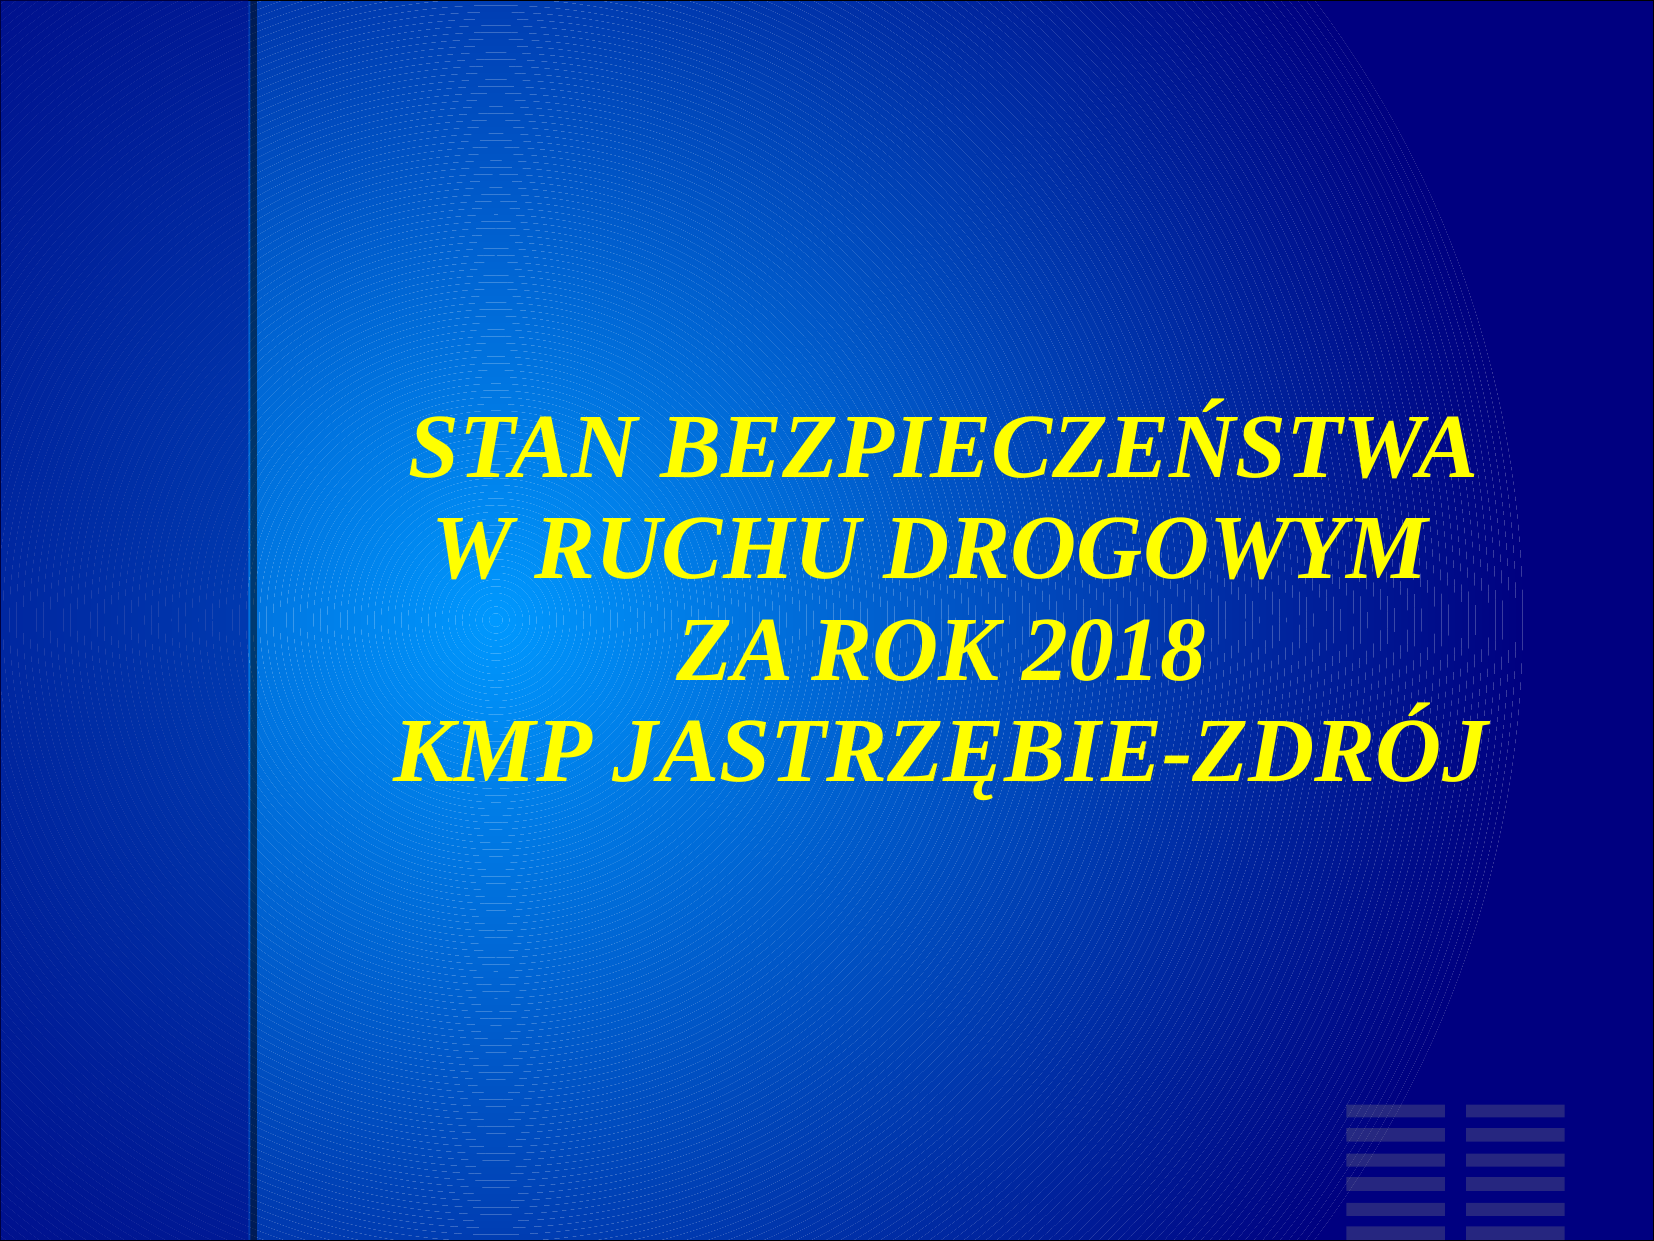

STAN BEZPIECZEŃSTWA
W RUCHU DROGOWYM
ZA ROK 2018
KMP JASTRZĘBIE-ZDRÓJ